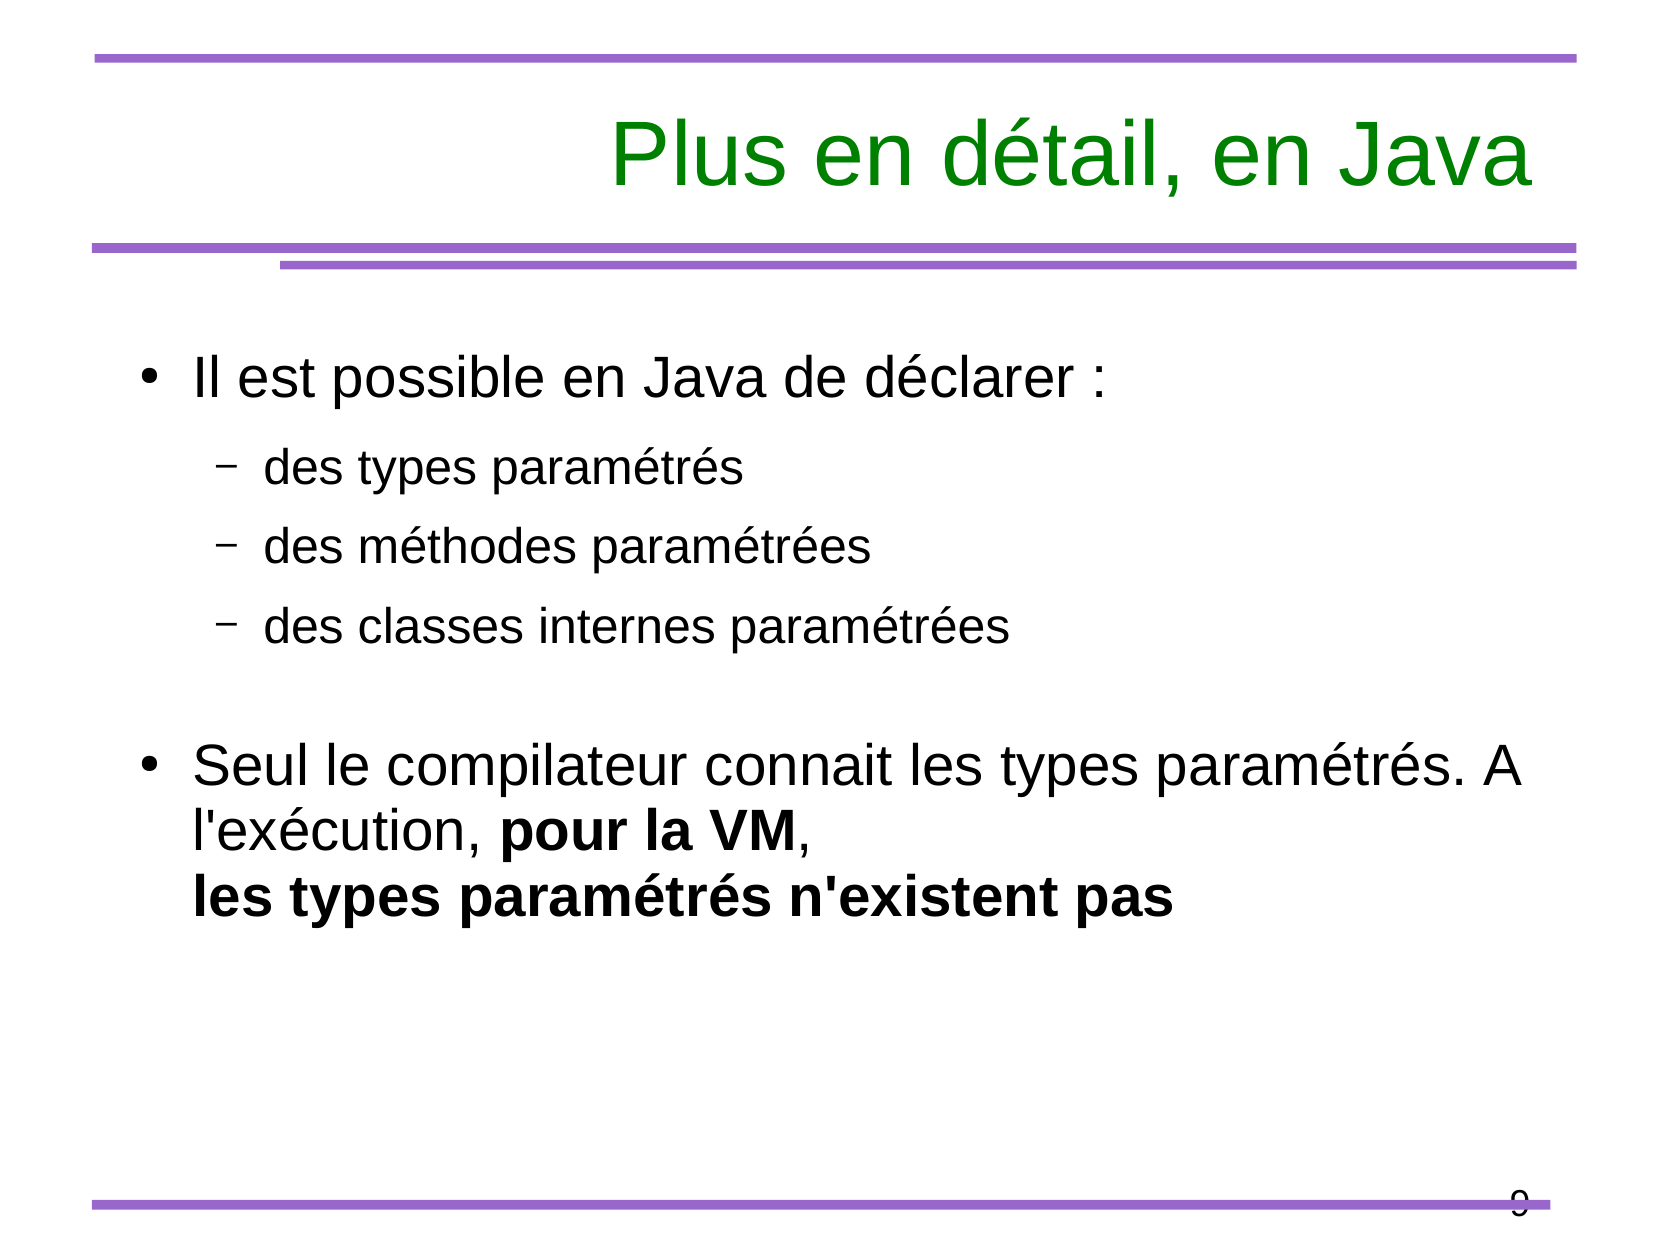

# Plus en détail, en Java
Il est possible en Java de déclarer :
des types paramétrés
des méthodes paramétrées
des classes internes paramétrées
Seul le compilateur connait les types paramétrés. A l'exécution, pour la VM,
les types paramétrés n'existent pas